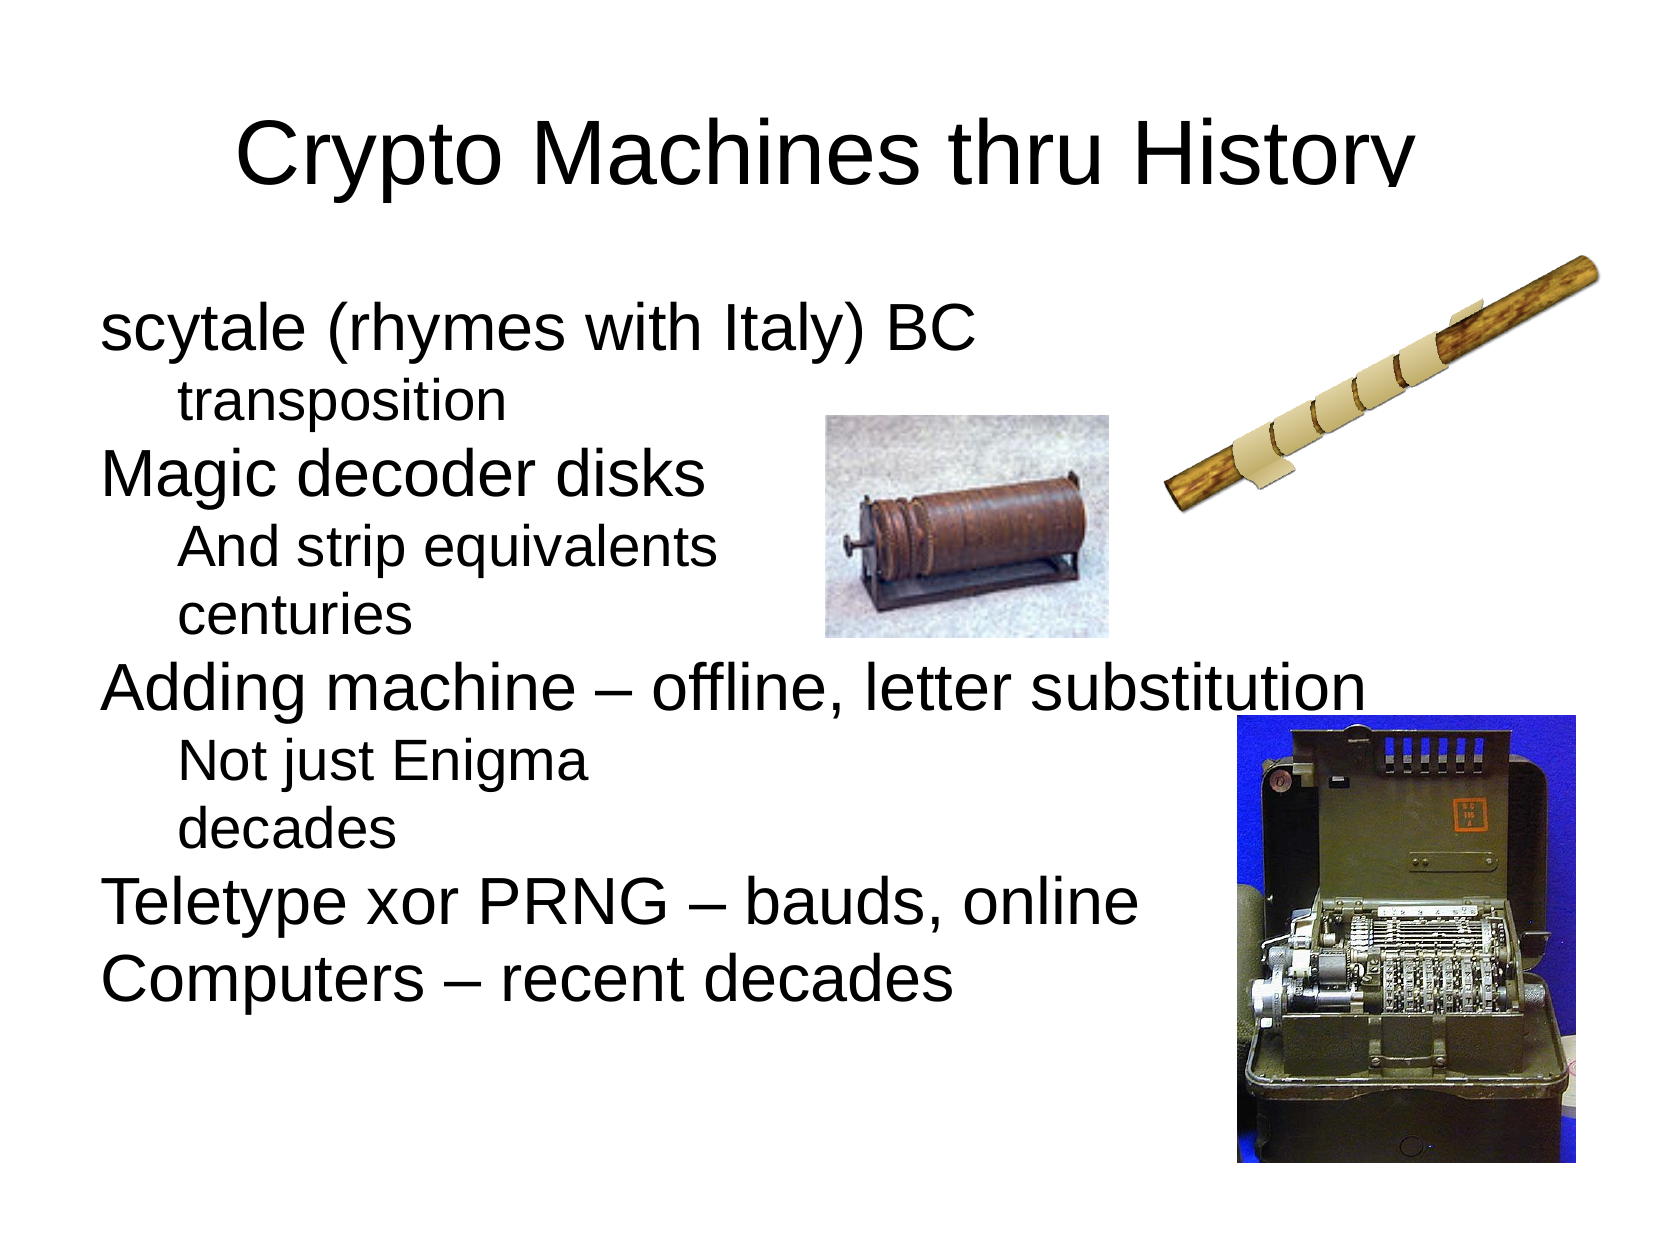

# Crypto Machines thru History
scytale (rhymes with Italy) BC
transposition
Magic decoder disks
And strip equivalents
centuries
Adding machine – offline, letter substitution
Not just Enigma
decades
Teletype xor PRNG – bauds, online
Computers – recent decades